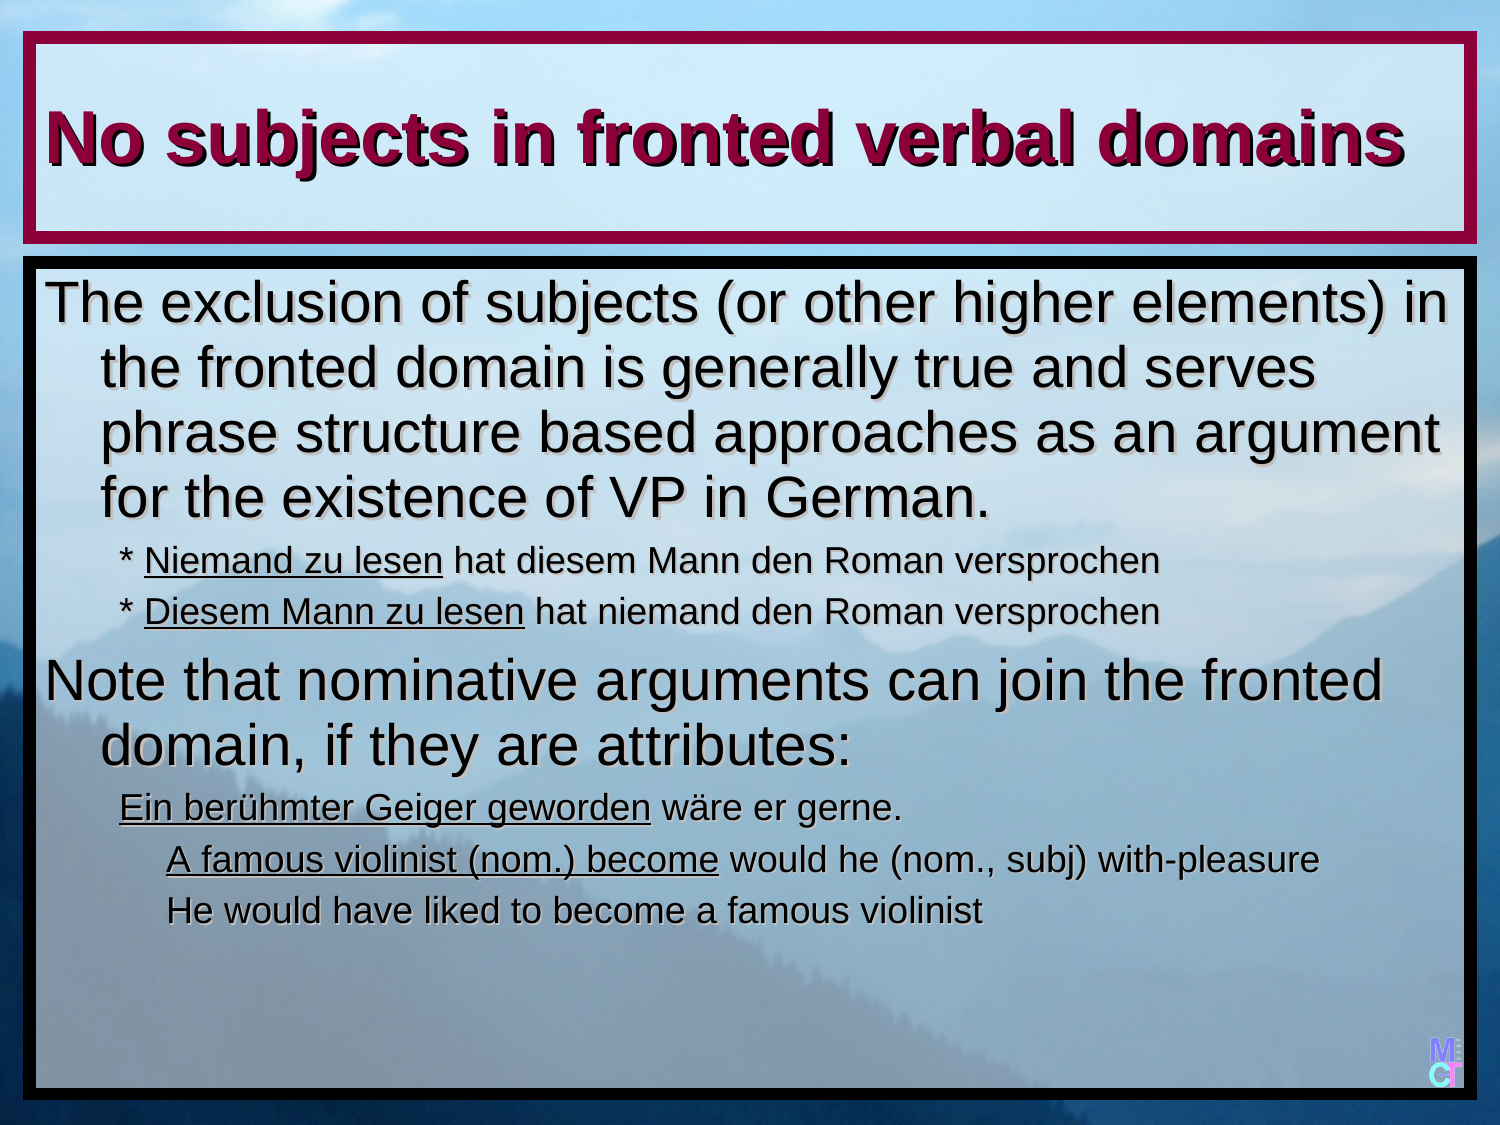

# No subjects in fronted verbal domains
The exclusion of subjects (or other higher elements) in the fronted domain is generally true and serves phrase structure based approaches as an argument for the existence of VP in German.
* Niemand zu lesen hat diesem Mann den Roman versprochen
* Diesem Mann zu lesen hat niemand den Roman versprochen
Note that nominative arguments can join the fronted domain, if they are attributes:
Ein berühmter Geiger geworden wäre er gerne.
	A famous violinist (nom.) become would he (nom., subj) with-pleasure
	He would have liked to become a famous violinist